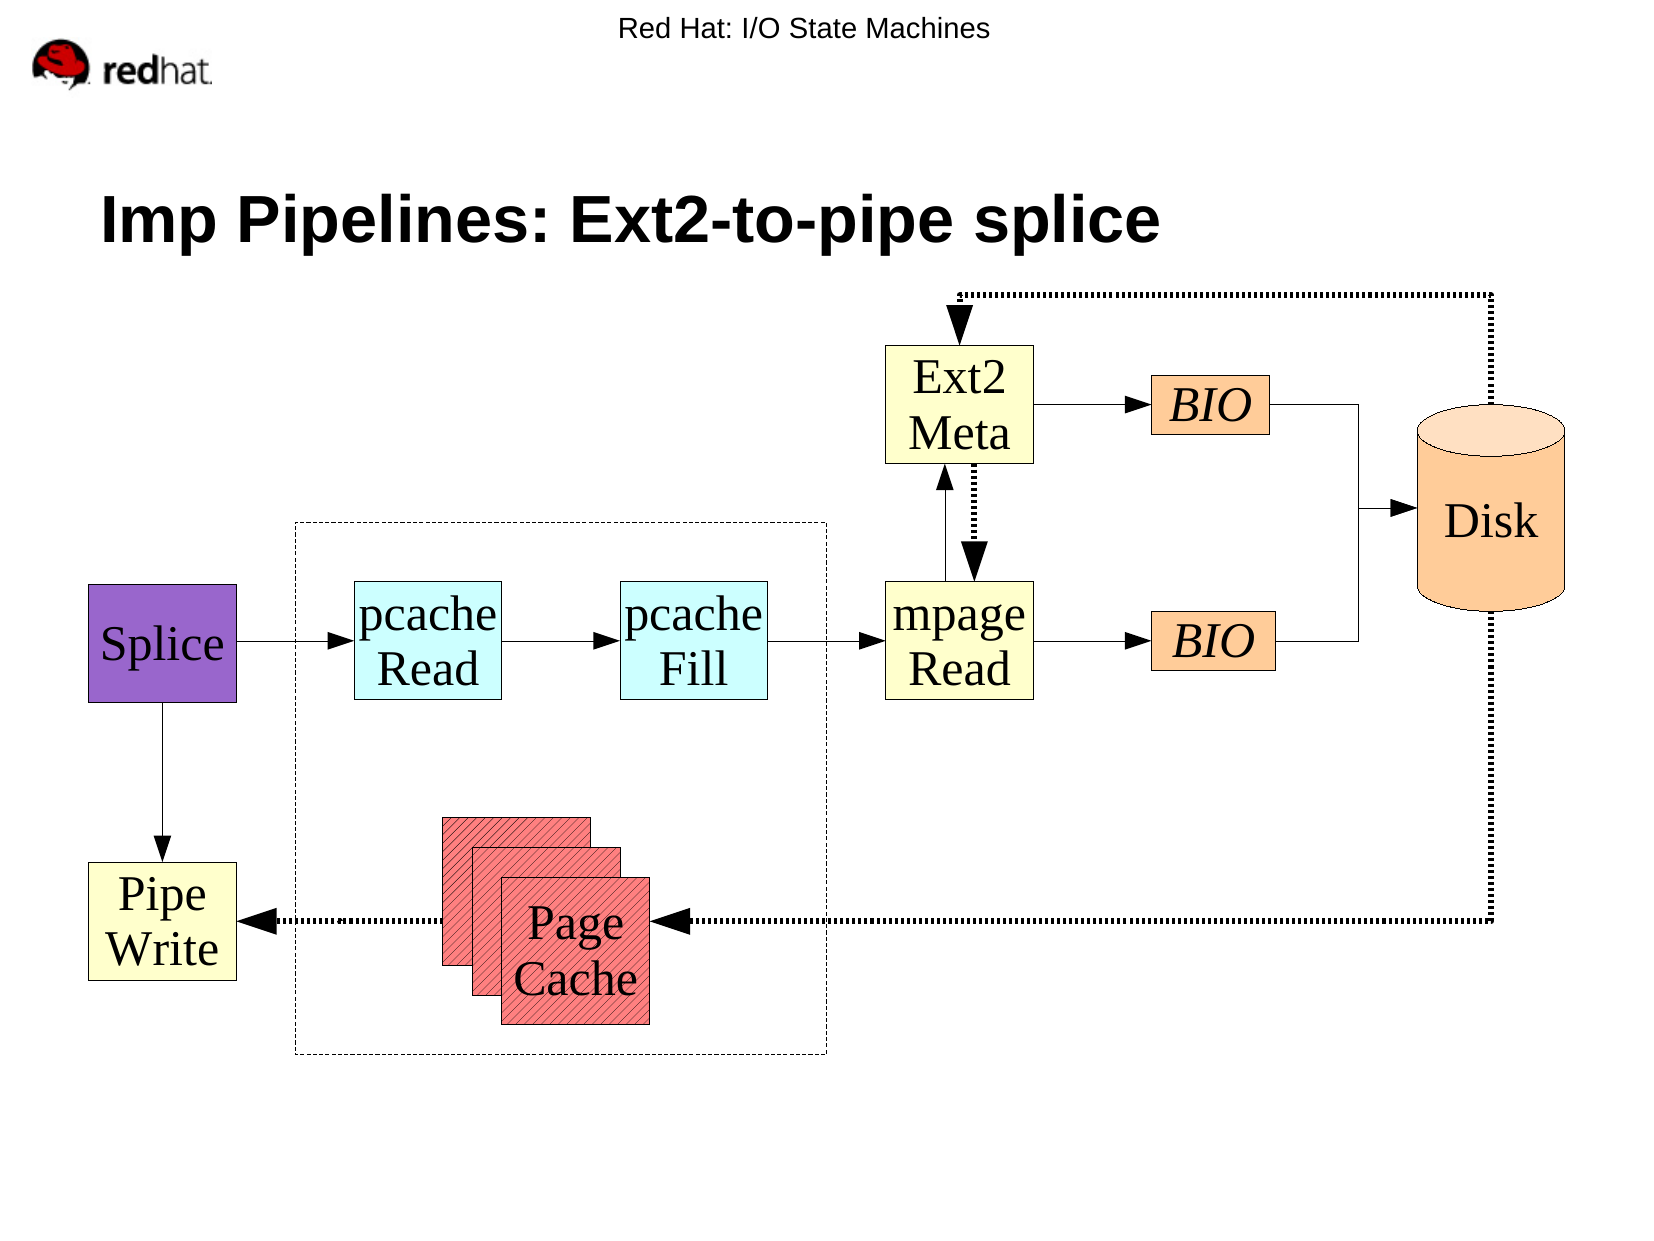

# Imp Pipelines: Ext2-to-pipe splice
Ext2
Meta
BIO
Disk
pcache
Read
pcache
Fill
mpage
Read
Splice
BIO
Page
Cache
Pipe
Write